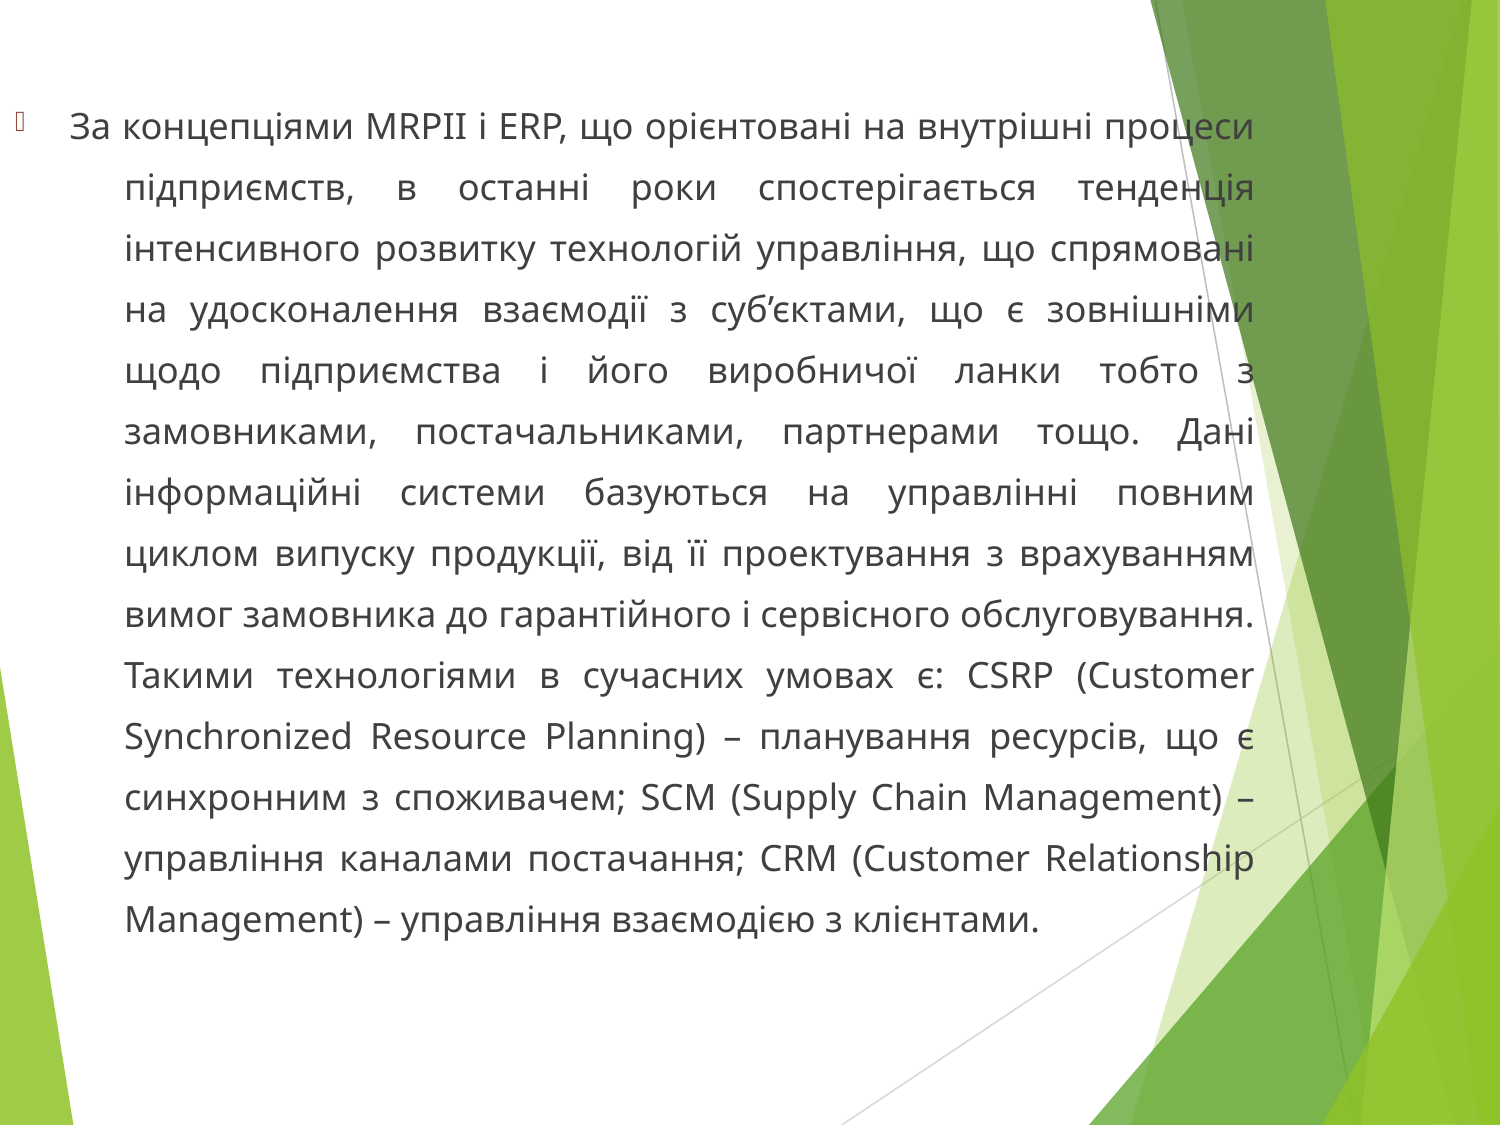

# За концепціями MRPII і ERP, що орієнтовані на внутрішні процеси підприємств, в останні роки спостерігається тенденція інтенсивного розвитку технологій управління, що спрямовані на удосконалення взаємодії з суб’єктами, що є зовнішніми щодо підприємства і його виробничої ланки тобто з замовниками, постачальниками, партнерами тощо. Дані інформаційні системи базуються на управлінні повним циклом випуску продукції, від її проектування з врахуванням вимог замовника до гарантійного і сервісного обслуговування. Такими технологіями в сучасних умовах є: CSRP (Customer Synchronized Resource Planning) – планування ресурсів, що є синхронним з споживачем; SCM (Supply Chain Management) – управління каналами постачання; CRM (Customer Relationship Management) – управління взаємодією з клієнтами.